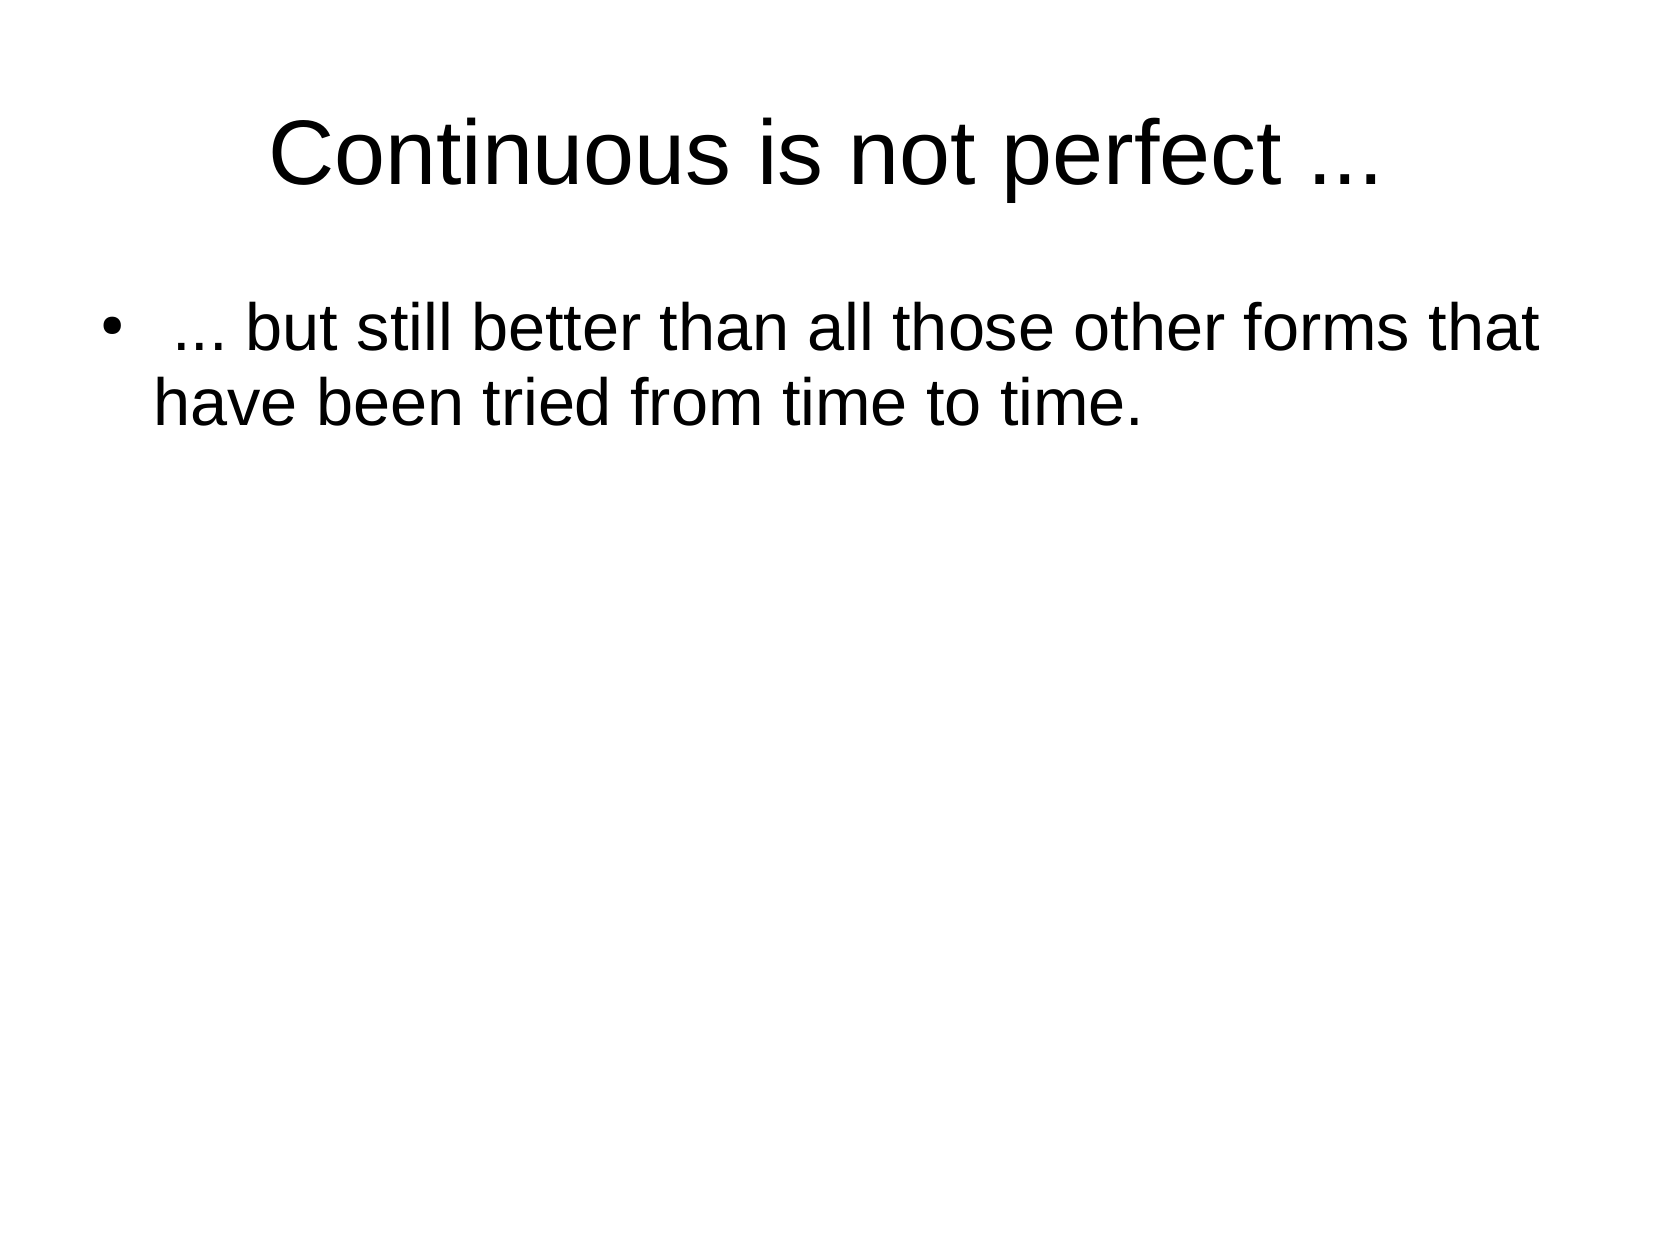

# Continuous is not perfect ...
 ... but still better than all those other forms that have been tried from time to time.